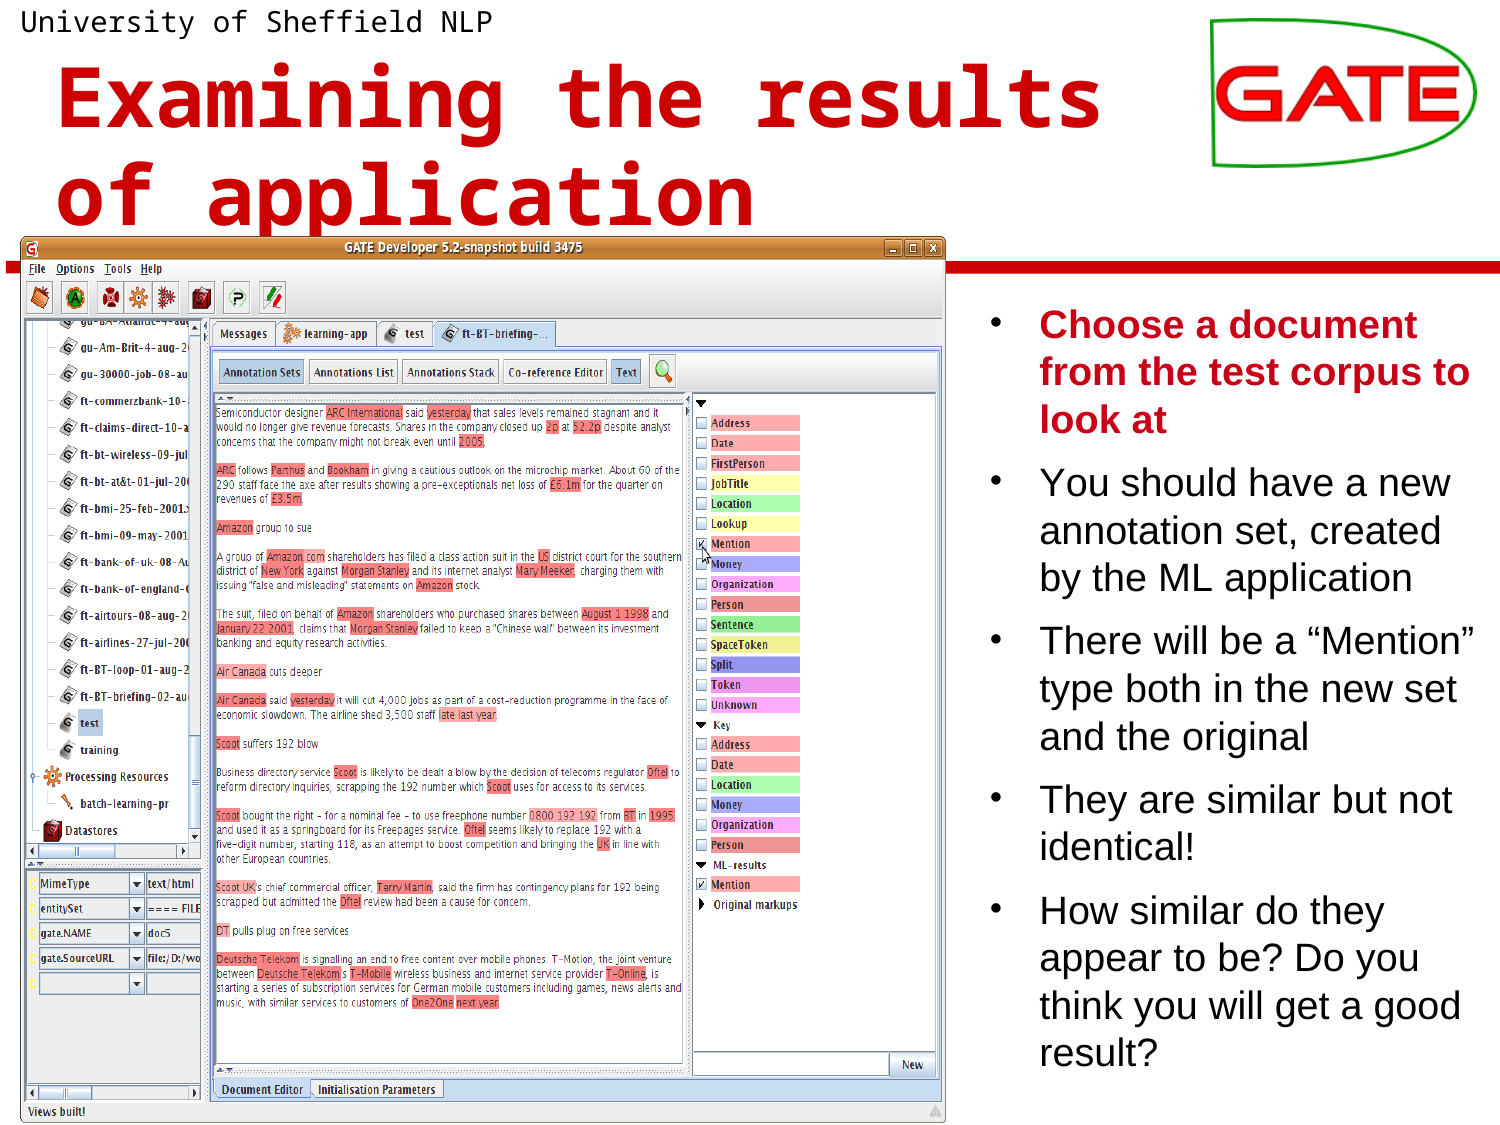

# Examining the results of application
Choose a document from the test corpus to look at
You should have a new annotation set, created by the ML application
There will be a “Mention” type both in the new set and the original
They are similar but not identical!
How similar do they appear to be? Do you think you will get a good result?